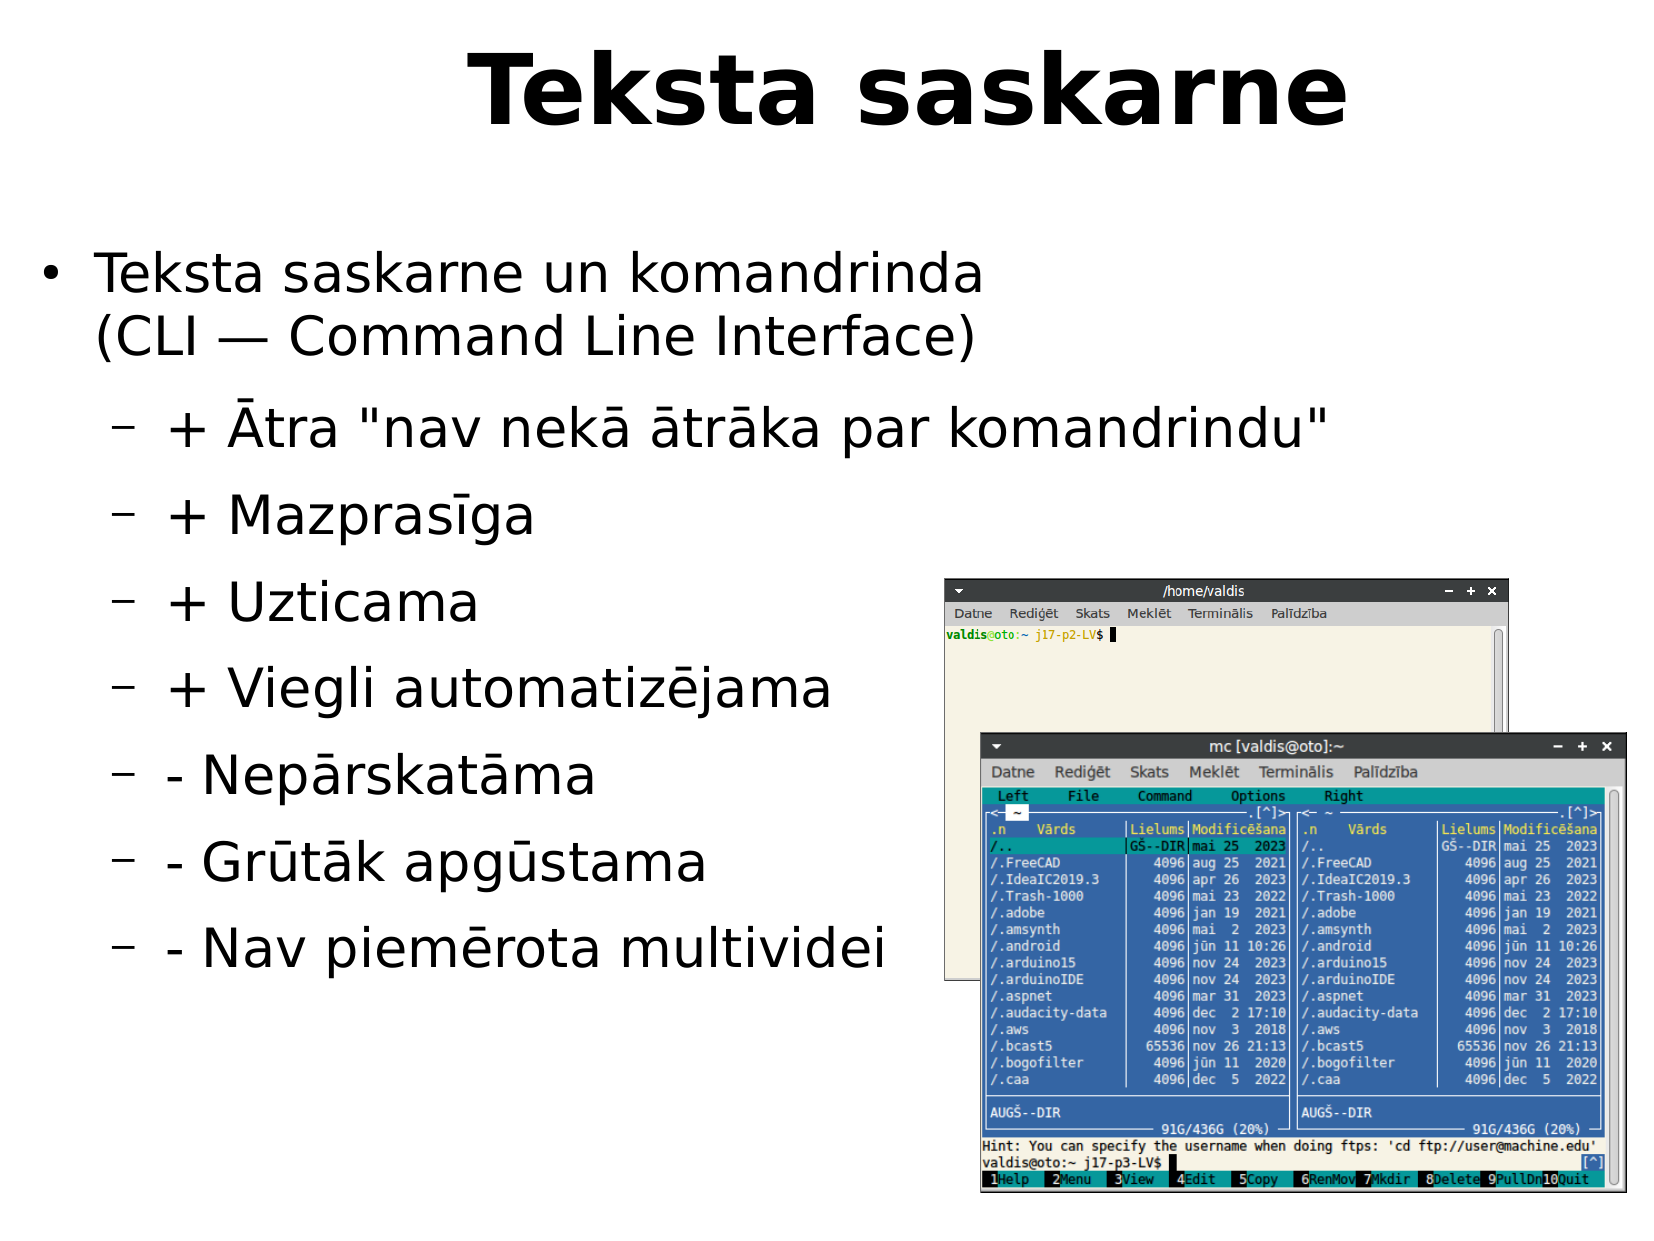

# Teksta saskarne
Teksta saskarne un komandrinda
(CLI — Command Line Interface)
+ Ātra "nav nekā ātrāka par komandrindu"
+ Mazprasīga
+ Uzticama
+ Viegli automatizējama
- Nepārskatāma
- Grūtāk apgūstama
- Nav piemērota multividei